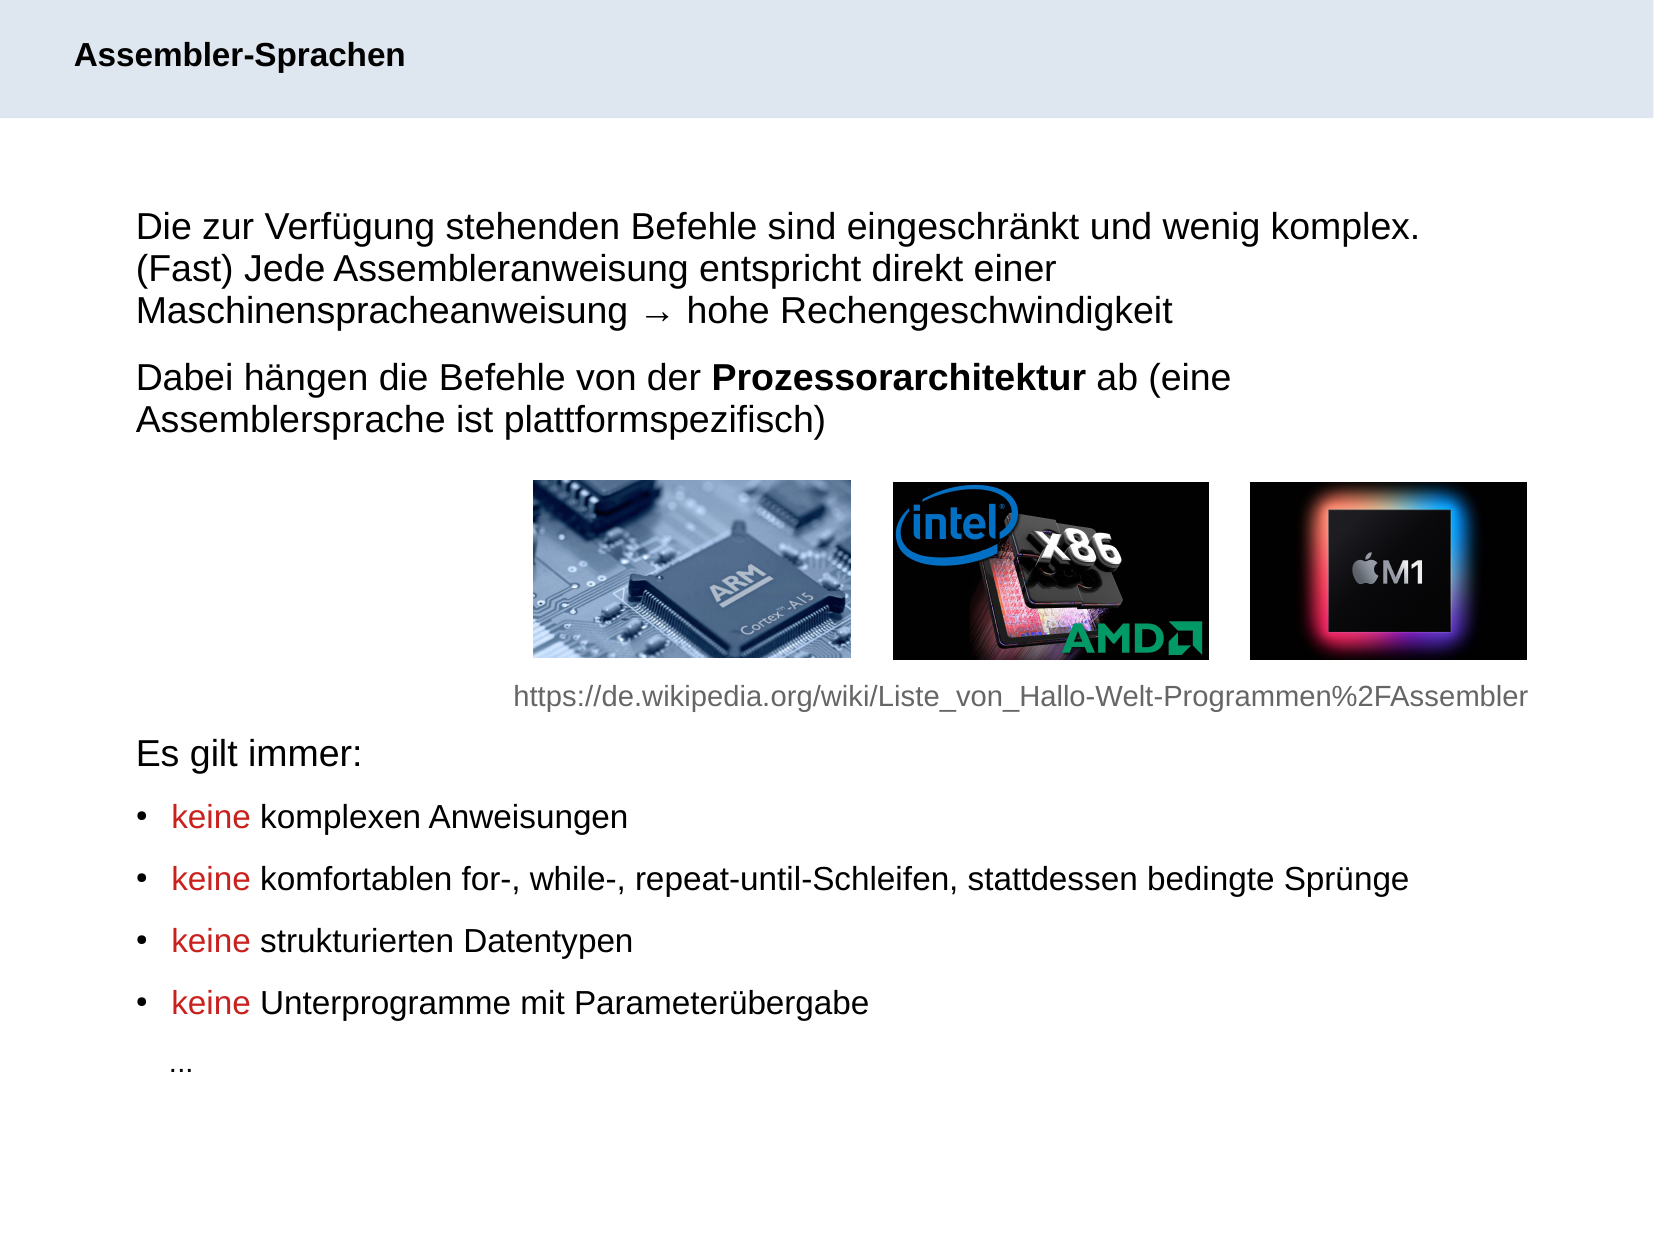

Assembler-Sprachen
Die zur Verfügung stehenden Befehle sind eingeschränkt und wenig komplex. (Fast) Jede Assembleranweisung entspricht direkt einer Maschinenspracheanweisung → hohe Rechengeschwindigkeit
Dabei hängen die Befehle von der Prozessorarchitektur ab (eine Assemblersprache ist plattformspezifisch)
Es gilt immer:
keine komplexen Anweisungen
keine komfortablen for-, while-, repeat-until-Schleifen, stattdessen bedingte Sprünge
keine strukturierten Datentypen
keine Unterprogramme mit Parameterübergabe
 ...
https://de.wikipedia.org/wiki/Liste_von_Hallo-Welt-Programmen%2FAssembler